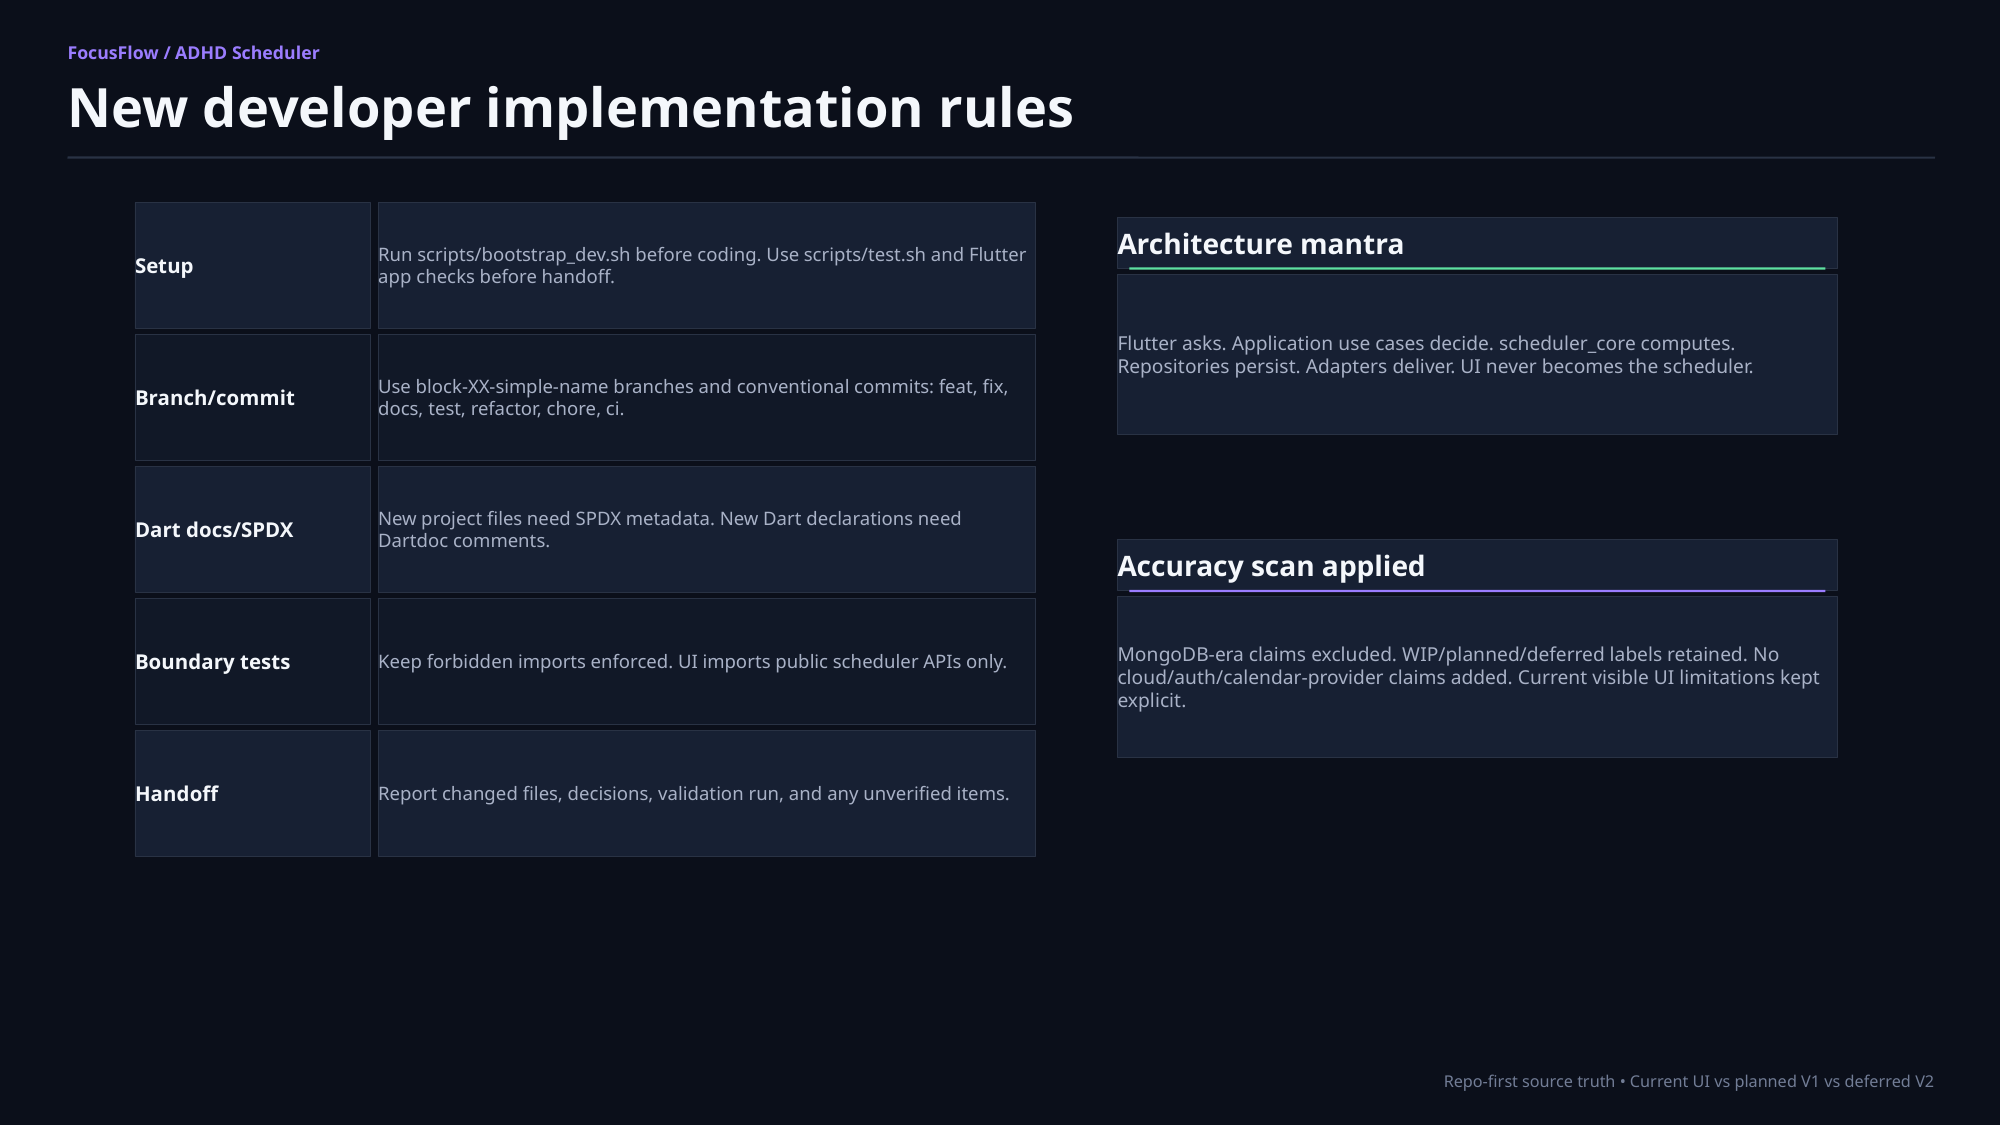

FocusFlow / ADHD Scheduler
New developer implementation rules
Setup
Run scripts/bootstrap_dev.sh before coding. Use scripts/test.sh and Flutter app checks before handoff.
Architecture mantra
Flutter asks. Application use cases decide. scheduler_core computes. Repositories persist. Adapters deliver. UI never becomes the scheduler.
Branch/commit
Use block-XX-simple-name branches and conventional commits: feat, fix, docs, test, refactor, chore, ci.
Dart docs/SPDX
New project files need SPDX metadata. New Dart declarations need Dartdoc comments.
Accuracy scan applied
MongoDB-era claims excluded. WIP/planned/deferred labels retained. No cloud/auth/calendar-provider claims added. Current visible UI limitations kept explicit.
Boundary tests
Keep forbidden imports enforced. UI imports public scheduler APIs only.
Handoff
Report changed files, decisions, validation run, and any unverified items.
Repo-first source truth • Current UI vs planned V1 vs deferred V2